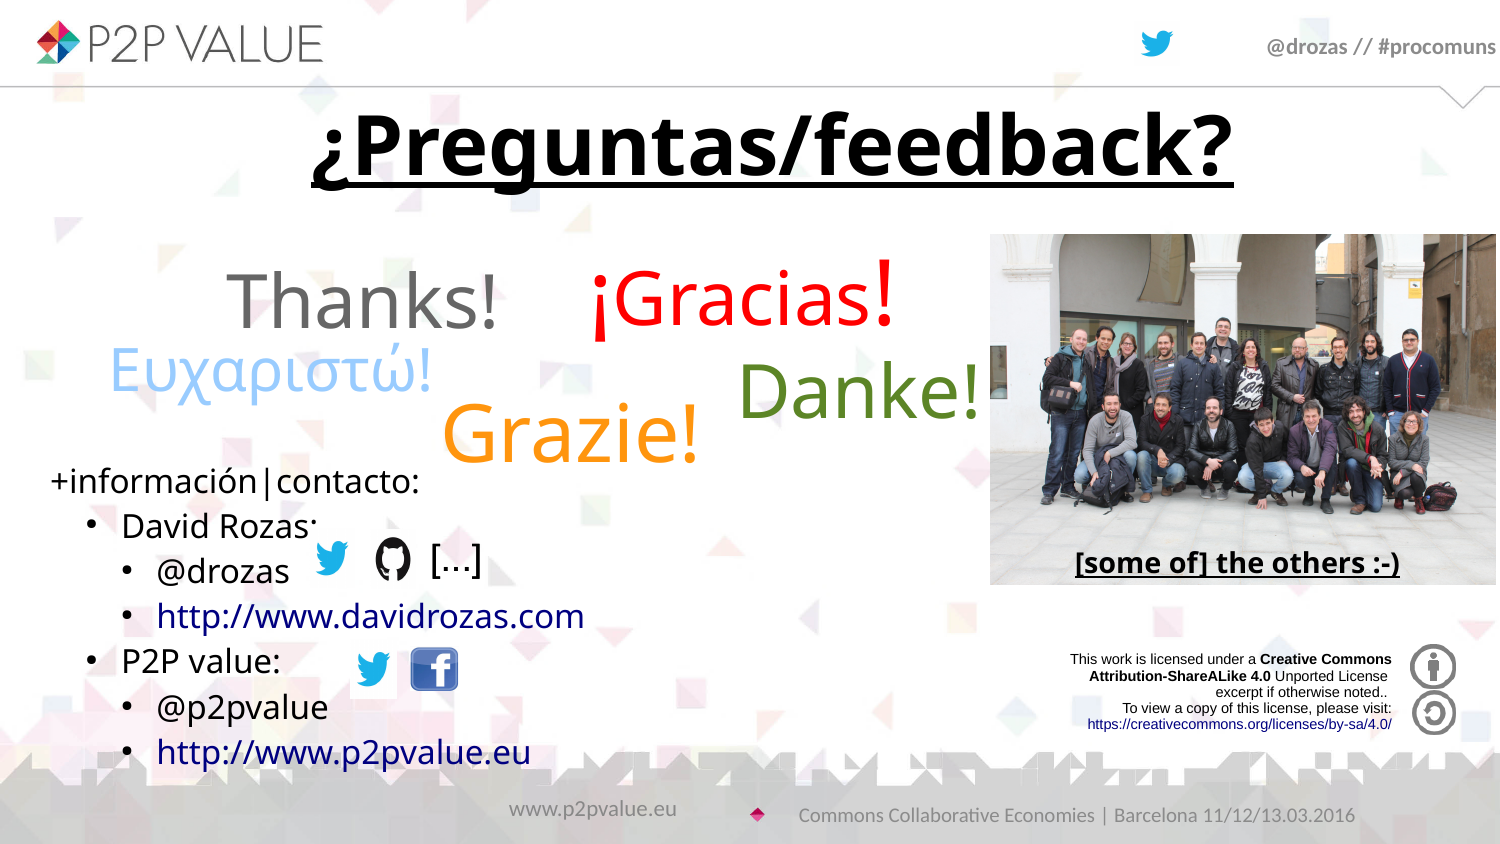

@drozas // #procomuns
¿Preguntas/feedback?
¡Gracias!
# Thanks!
Ευχαριστώ!
Danke!
Grazie!
+información|contacto:
David Rozas:
@drozas
http://www.davidrozas.com
P2P value:
@p2pvalue
http://www.p2pvalue.eu
[some of] the others :-)
[...]
[...]
This work is licensed under a Creative Commons
Attribution-ShareALike 4.0 Unported License
excerpt if otherwise noted..
To view a copy of this license, please visit:
https://creativecommons.org/licenses/by-sa/4.0/
www.p2pvalue.eu
Commons Collaborative Economies | Barcelona 11/12/13.03.2016